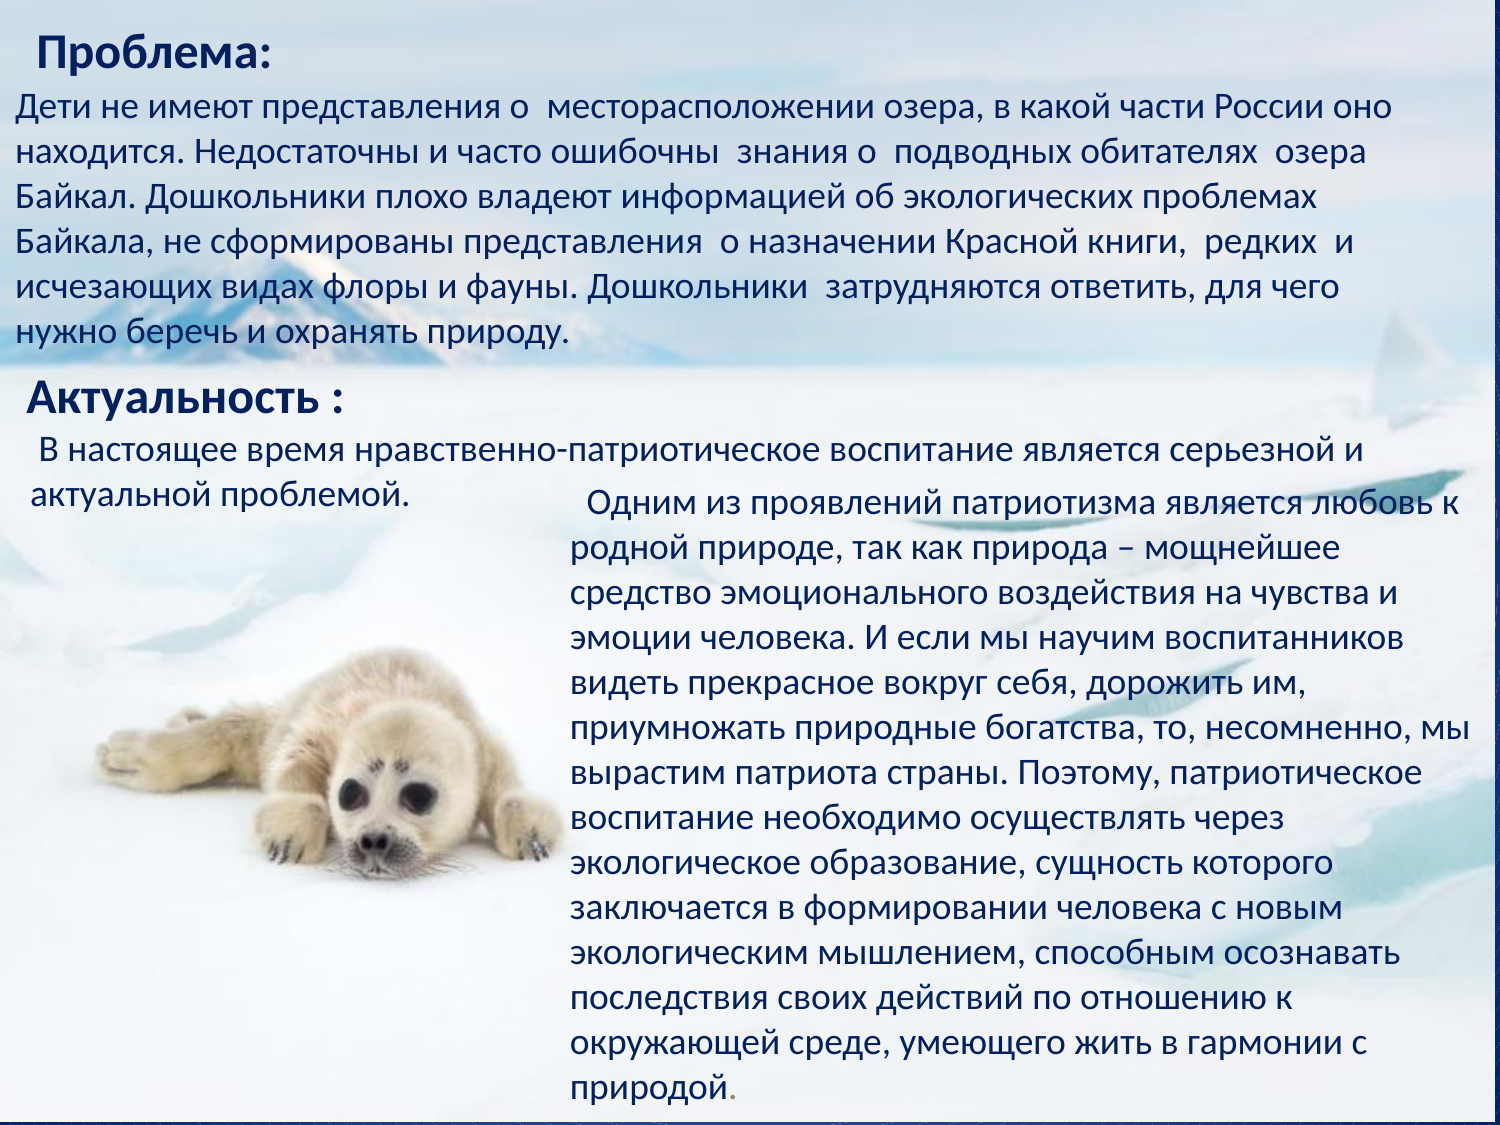

Проблема:
Дети не имеют представления о месторасположении озера, в какой части России оно находится. Недостаточны и часто ошибочны знания о подводных обитателях озера Байкал. Дошкольники плохо владеют информацией об экологических проблемах Байкала, не сформированы представления о назначении Красной книги, редких и исчезающих видах флоры и фауны. Дошкольники затрудняются ответить, для чего нужно беречь и охранять природу.
 Актуальность :
 В настоящее время нравственно-патриотическое воспитание является серьезной и актуальной проблемой.
 Одним из проявлений патриотизма является любовь к родной природе, так как природа – мощнейшее средство эмоционального воздействия на чувства и эмоции человека. И если мы научим воспитанников видеть прекрасное вокруг себя, дорожить им, приумножать природные богатства, то, несомненно, мы вырастим патриота страны. Поэтому, патриотическое воспитание необходимо осуществлять через экологическое образование, сущность которого заключается в формировании человека с новым экологическим мышлением, способным осознавать последствия своих действий по отношению к окружающей среде, умеющего жить в гармонии с природой.